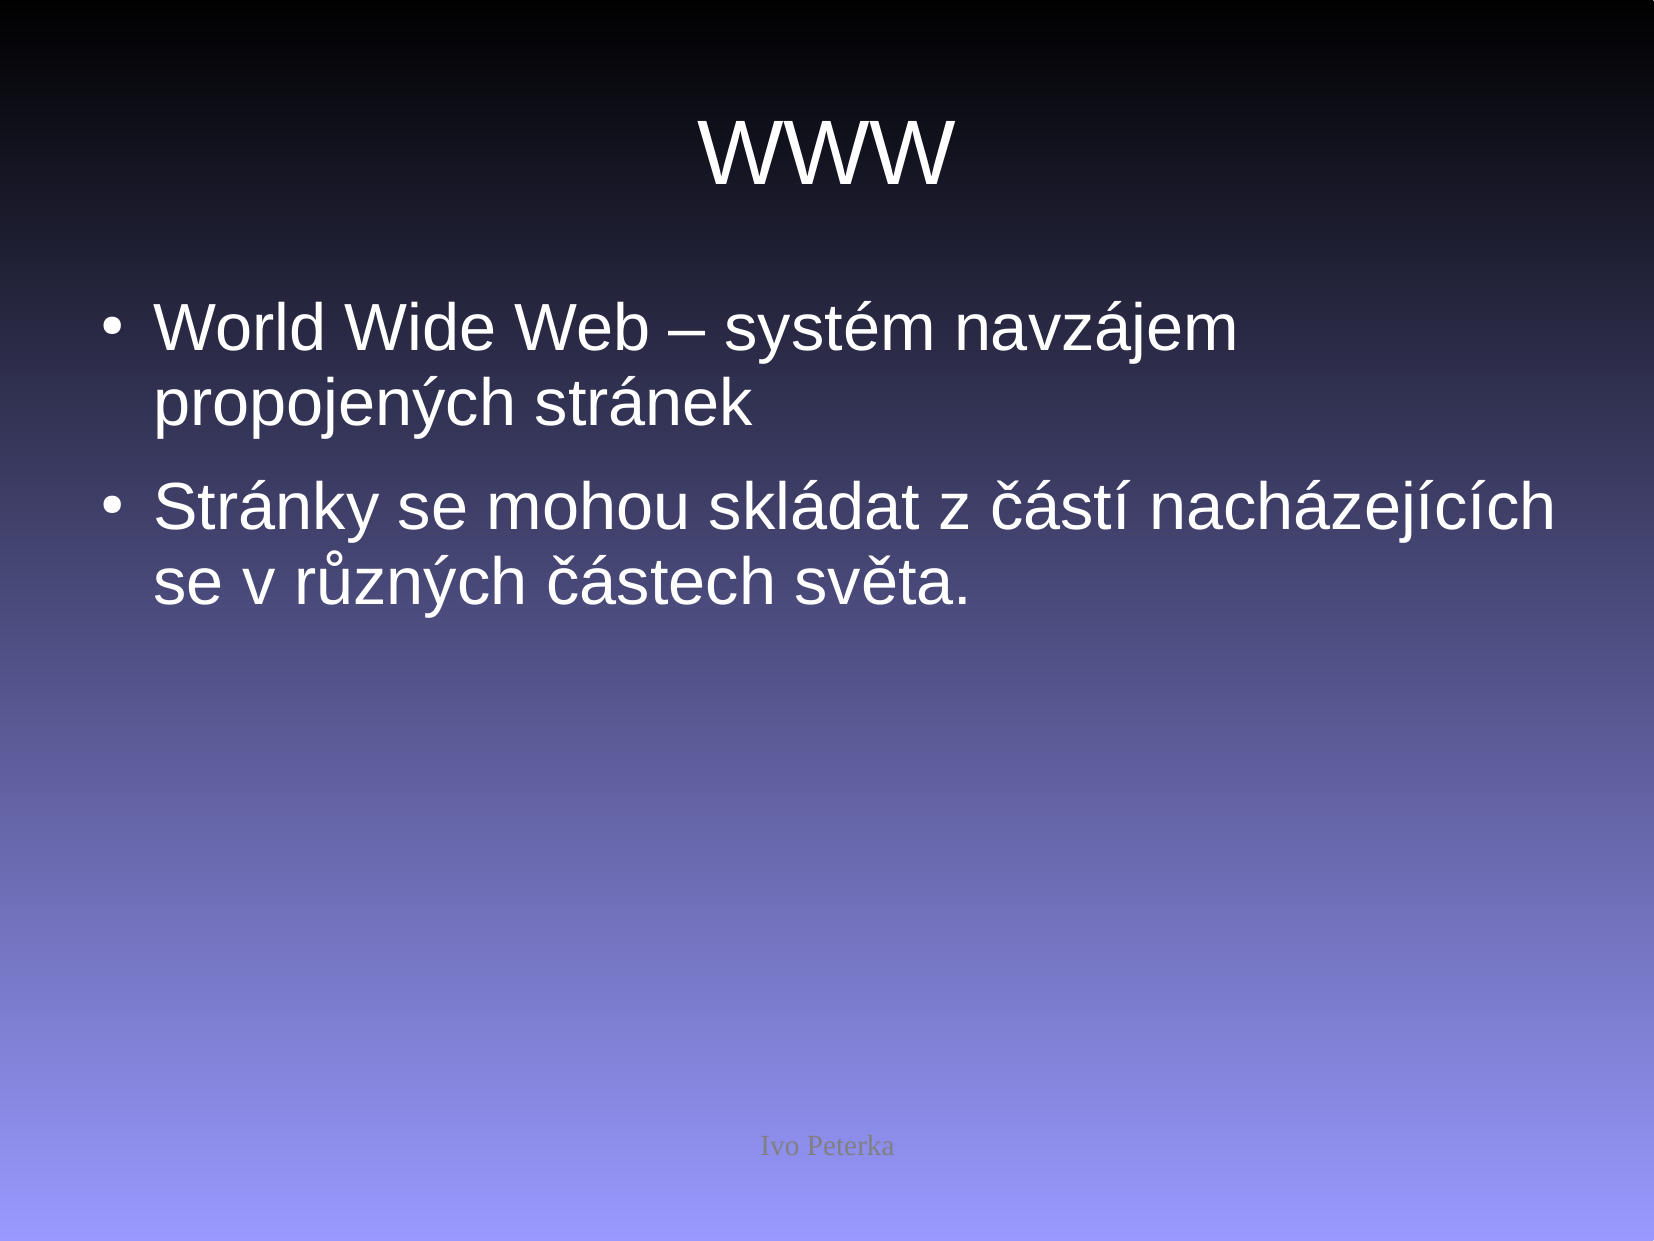

# WWW
World Wide Web – systém navzájem propojených stránek
Stránky se mohou skládat z částí nacházejících se v různých částech světa.